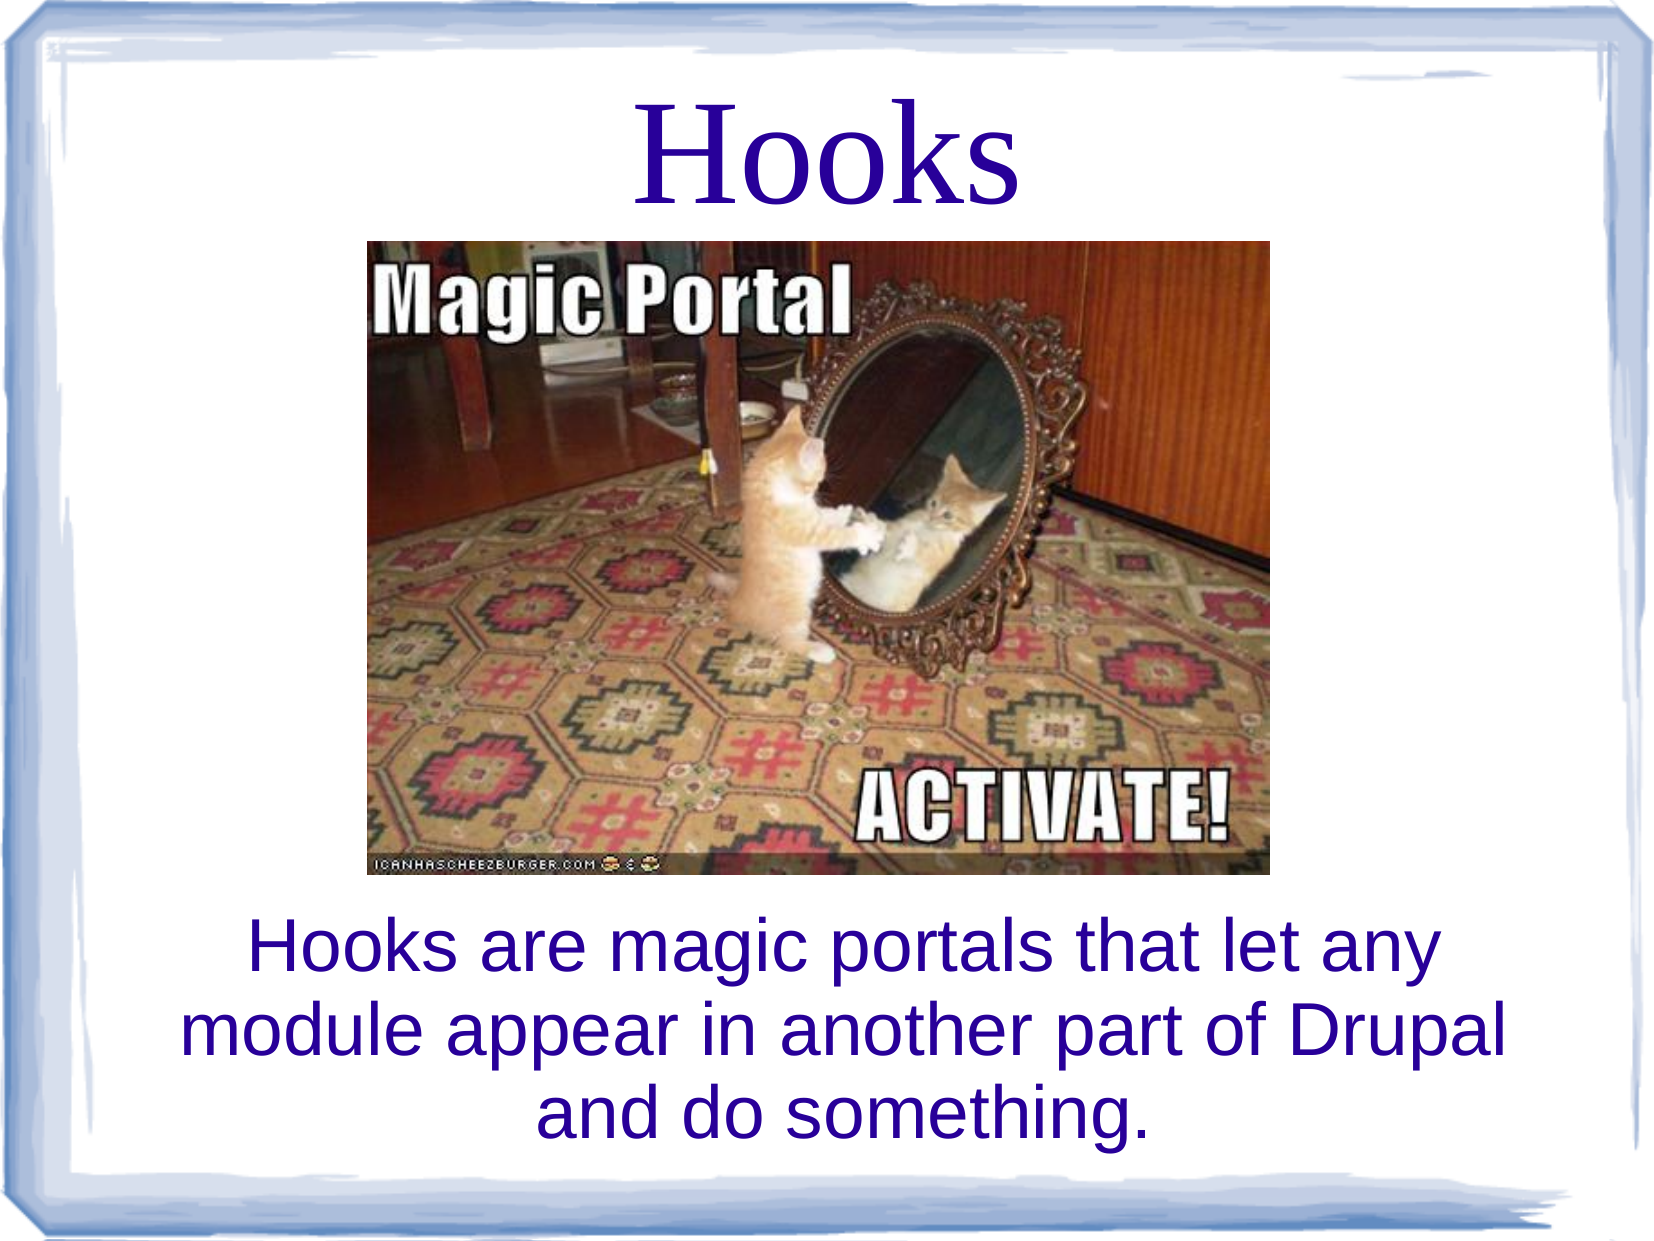

Hooks
# Hooks are magic portals that let any module appear in another part of Drupal and do something.